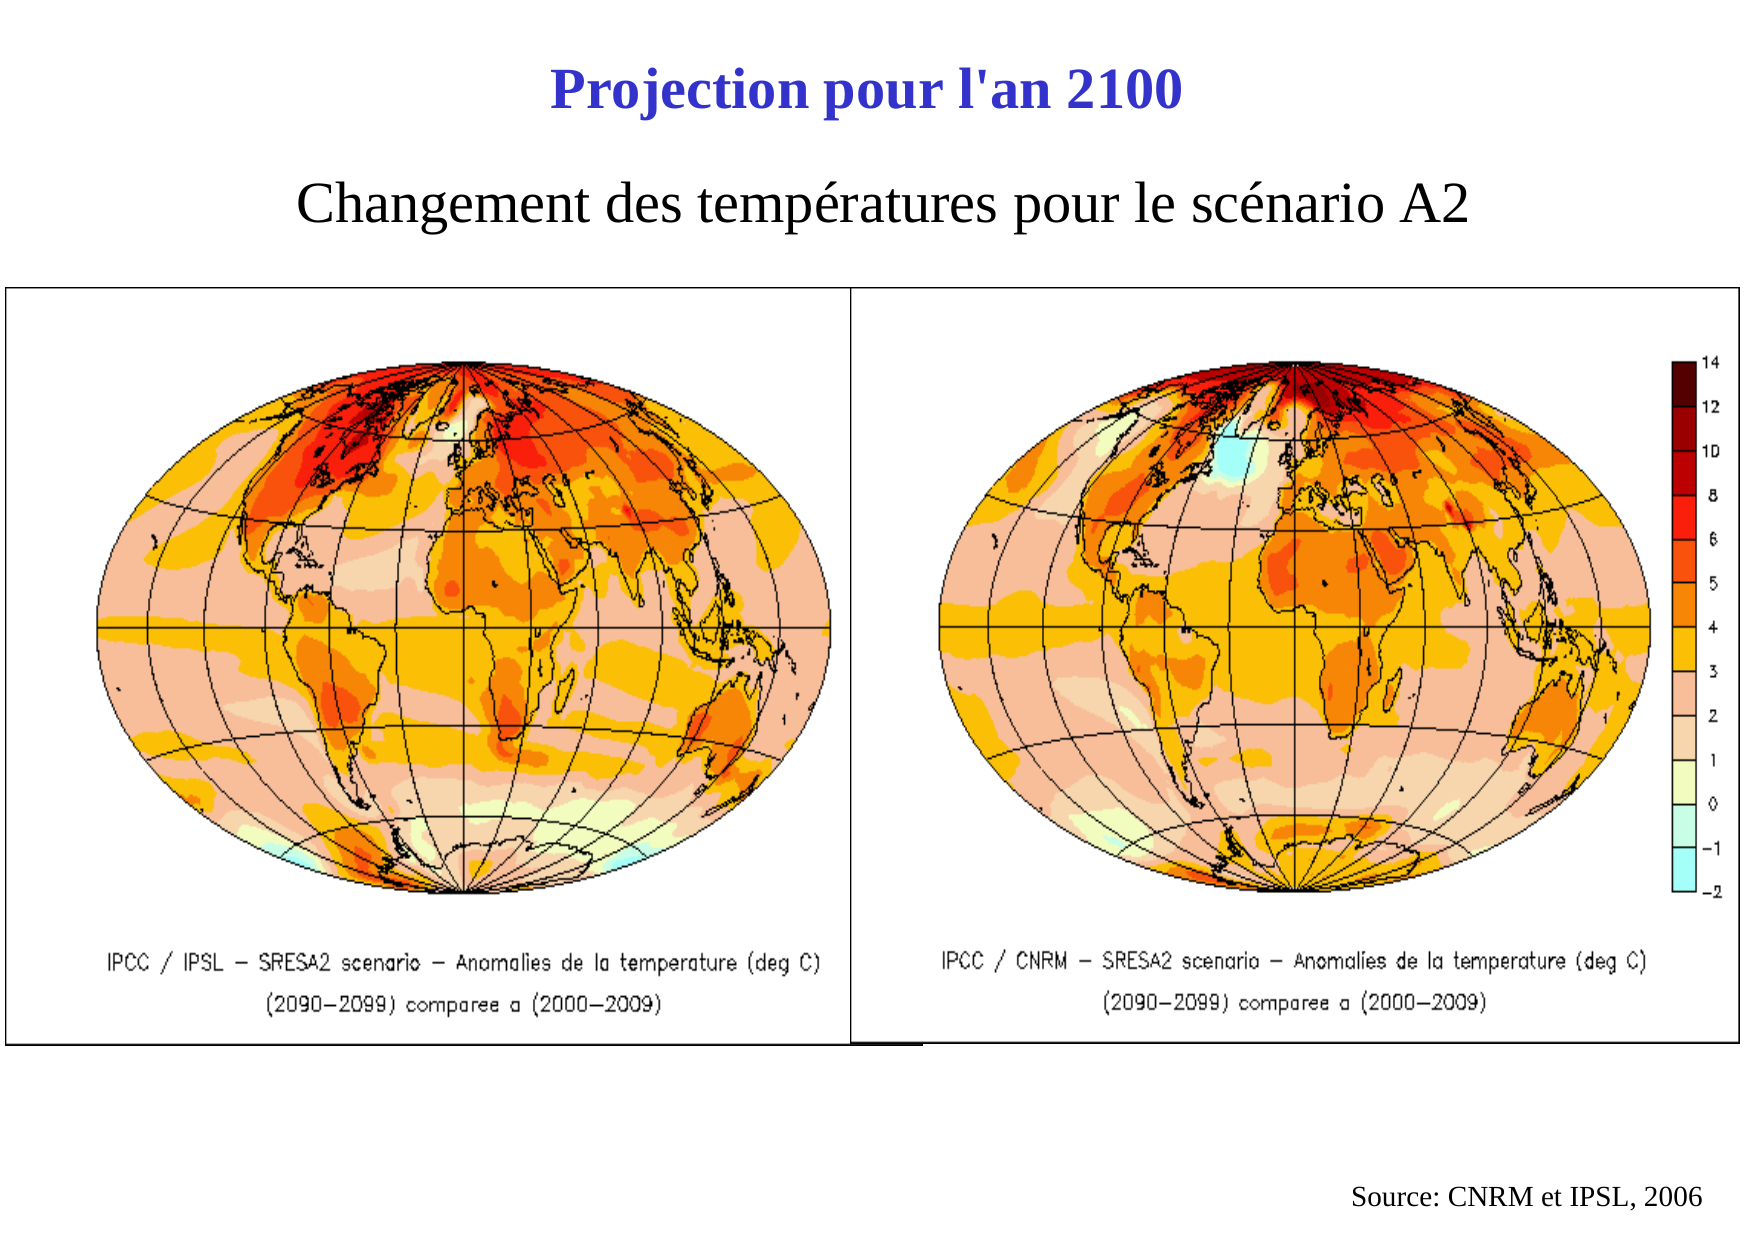

Projection pour l'an 2100
	Changement des températures pour le scénario A2
Source: CNRM et IPSL, 2006